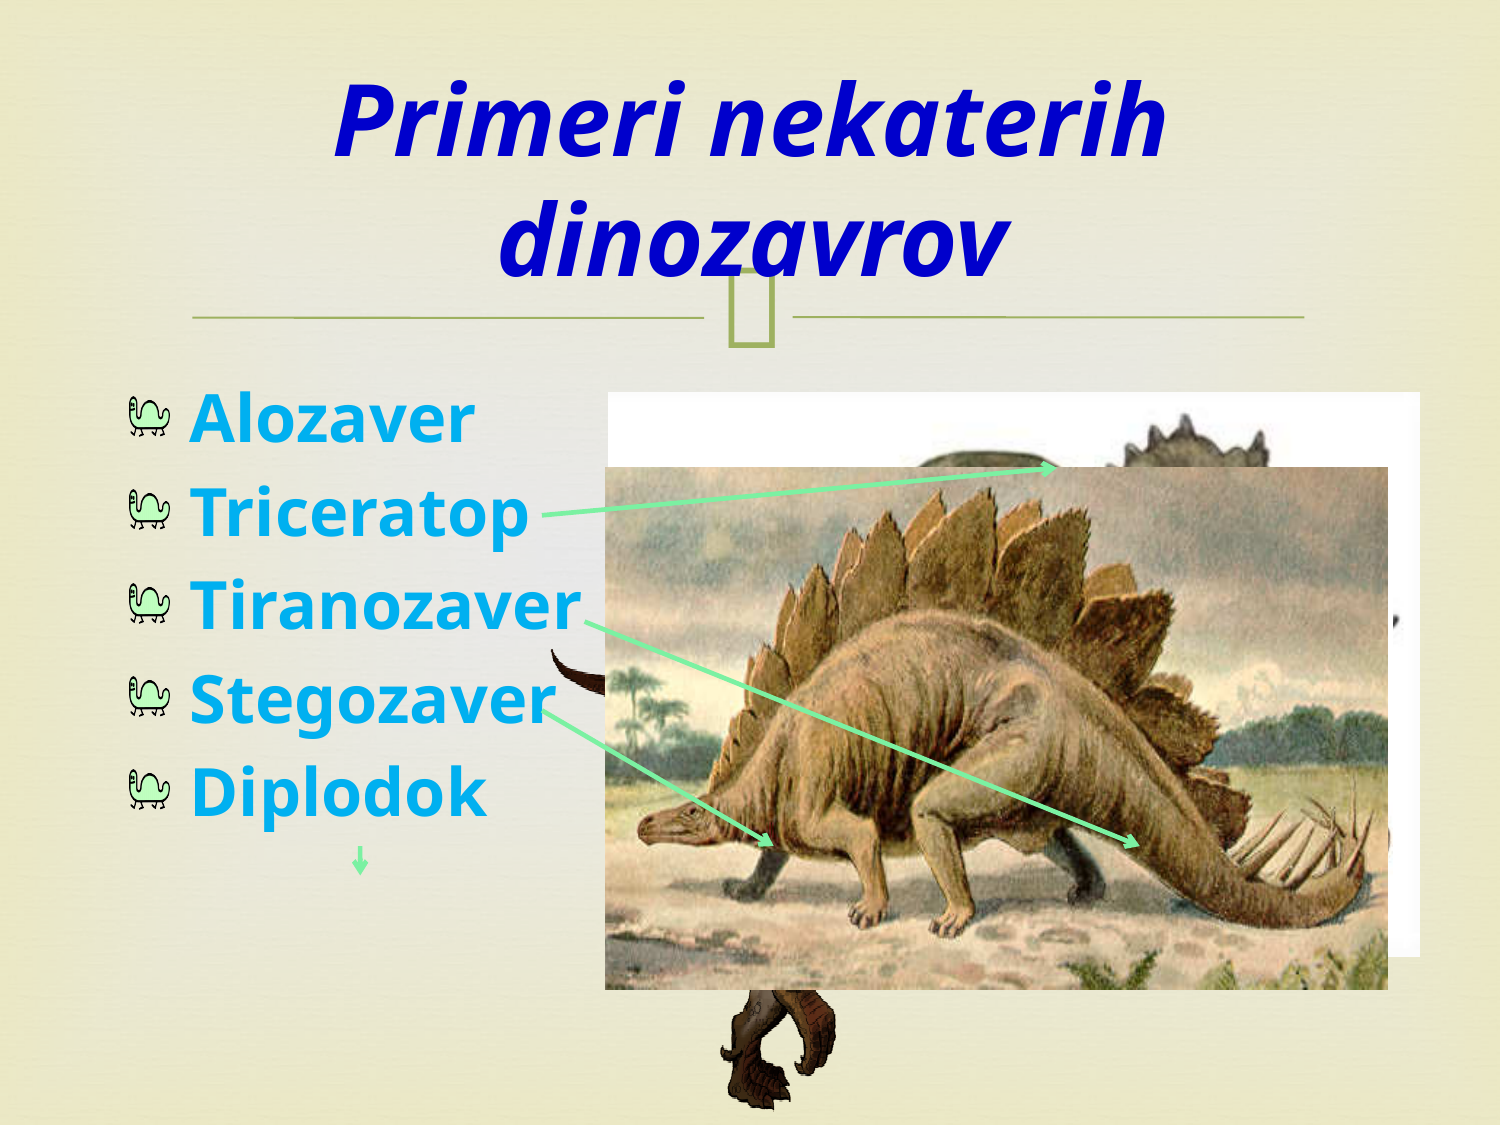

Primeri nekaterih dinozavrov
# Alozaver
Triceratop
Tiranozaver
Stegozaver
Diplodok